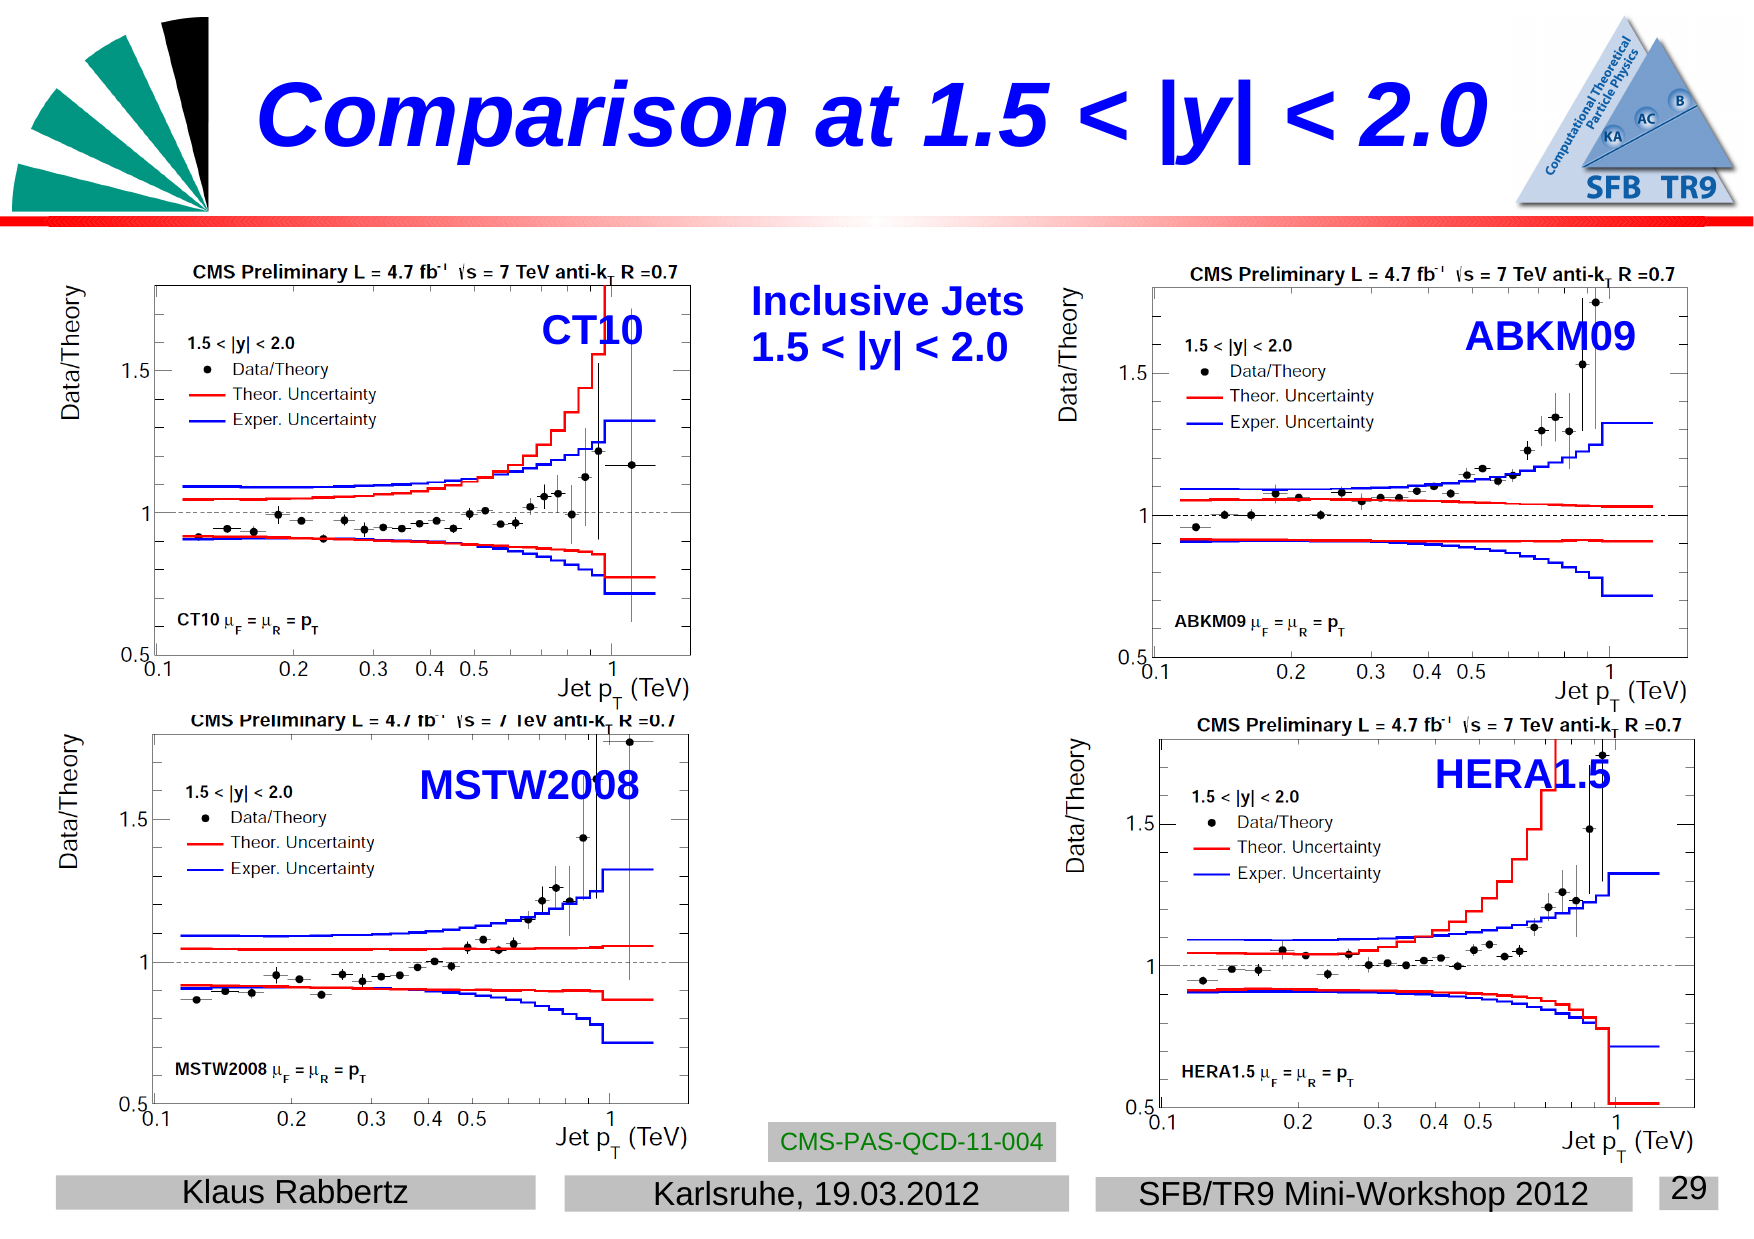

# Comparison at 1.5 < |y| < 2.0
Inclusive Jets
1.5 < |y| < 2.0
CT10
ABKM09
HERA1.5
MSTW2008
CMS-PAS-QCD-11-004